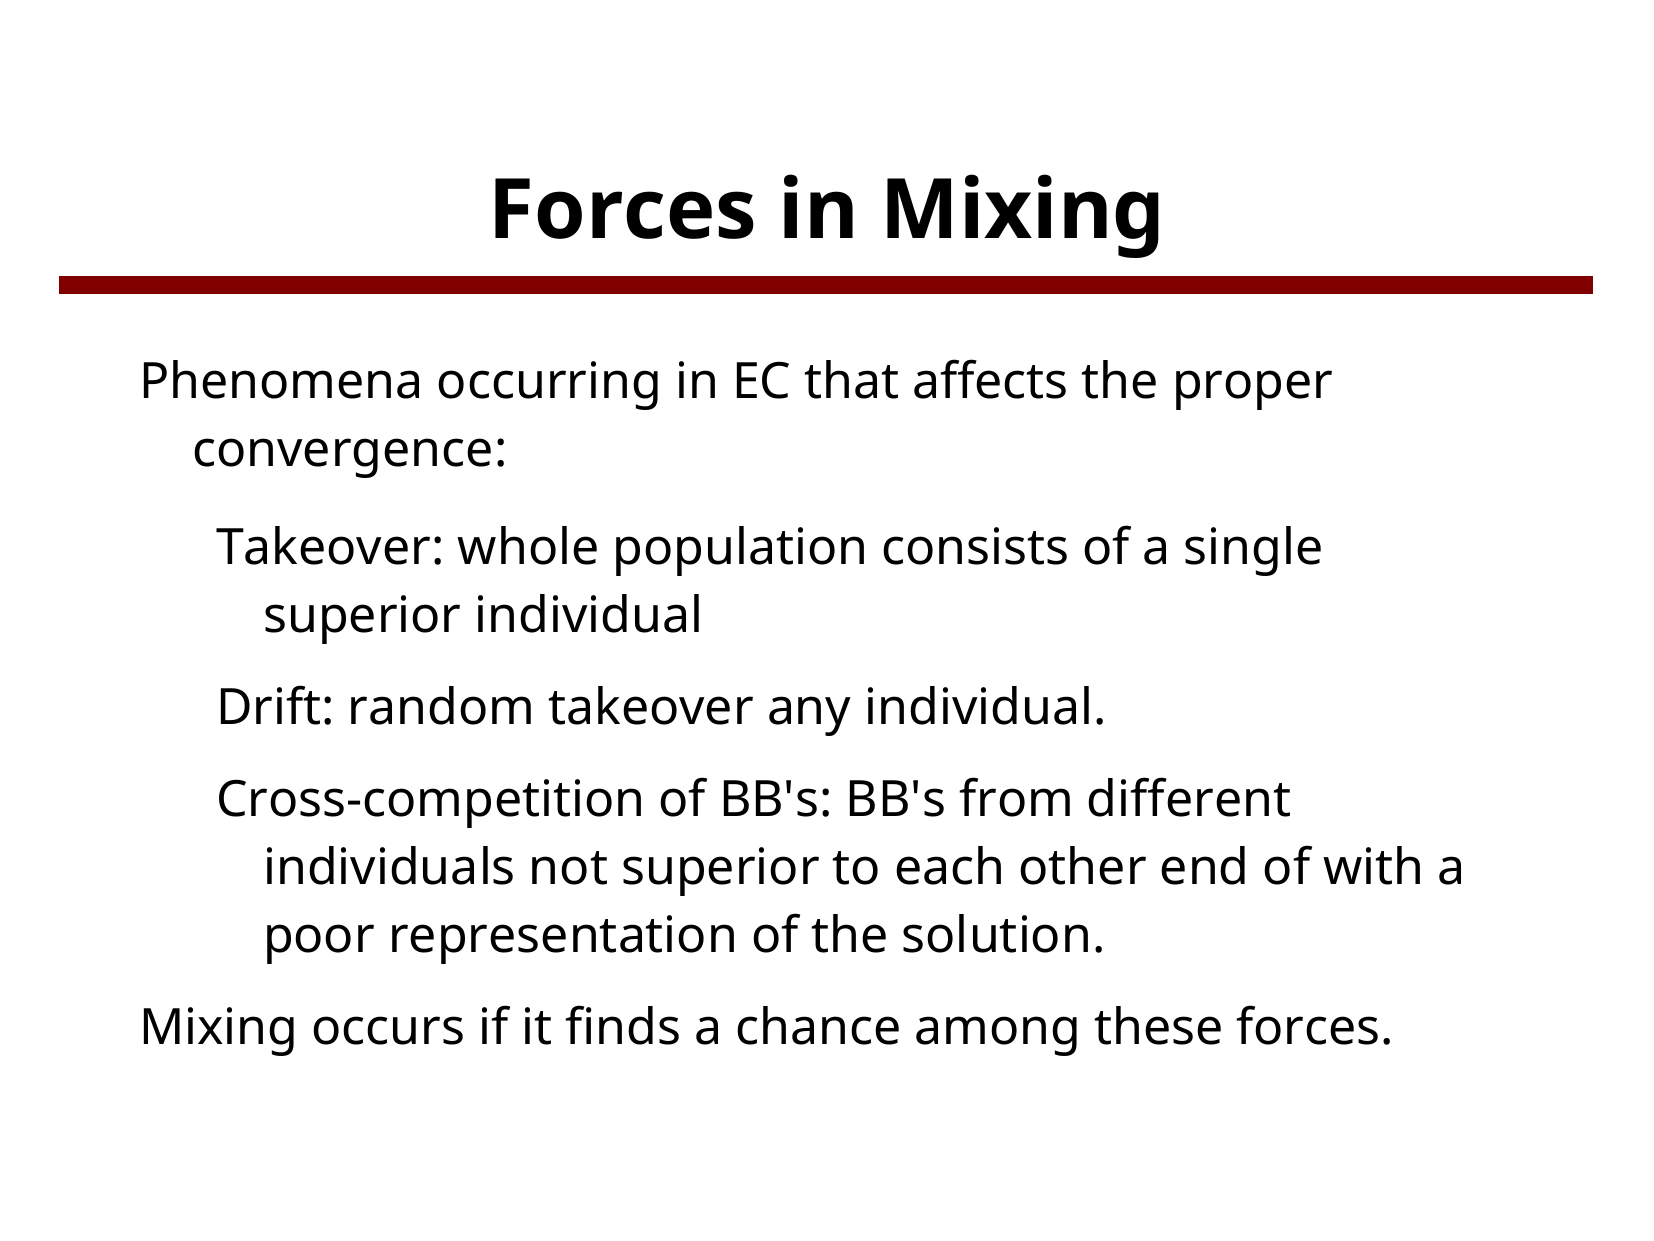

# Forces in Mixing
Phenomena occurring in EC that affects the proper convergence:
Takeover: whole population consists of a single superior individual
Drift: random takeover any individual.
Cross-competition of BB's: BB's from different individuals not superior to each other end of with a poor representation of the solution.
Mixing occurs if it finds a chance among these forces.